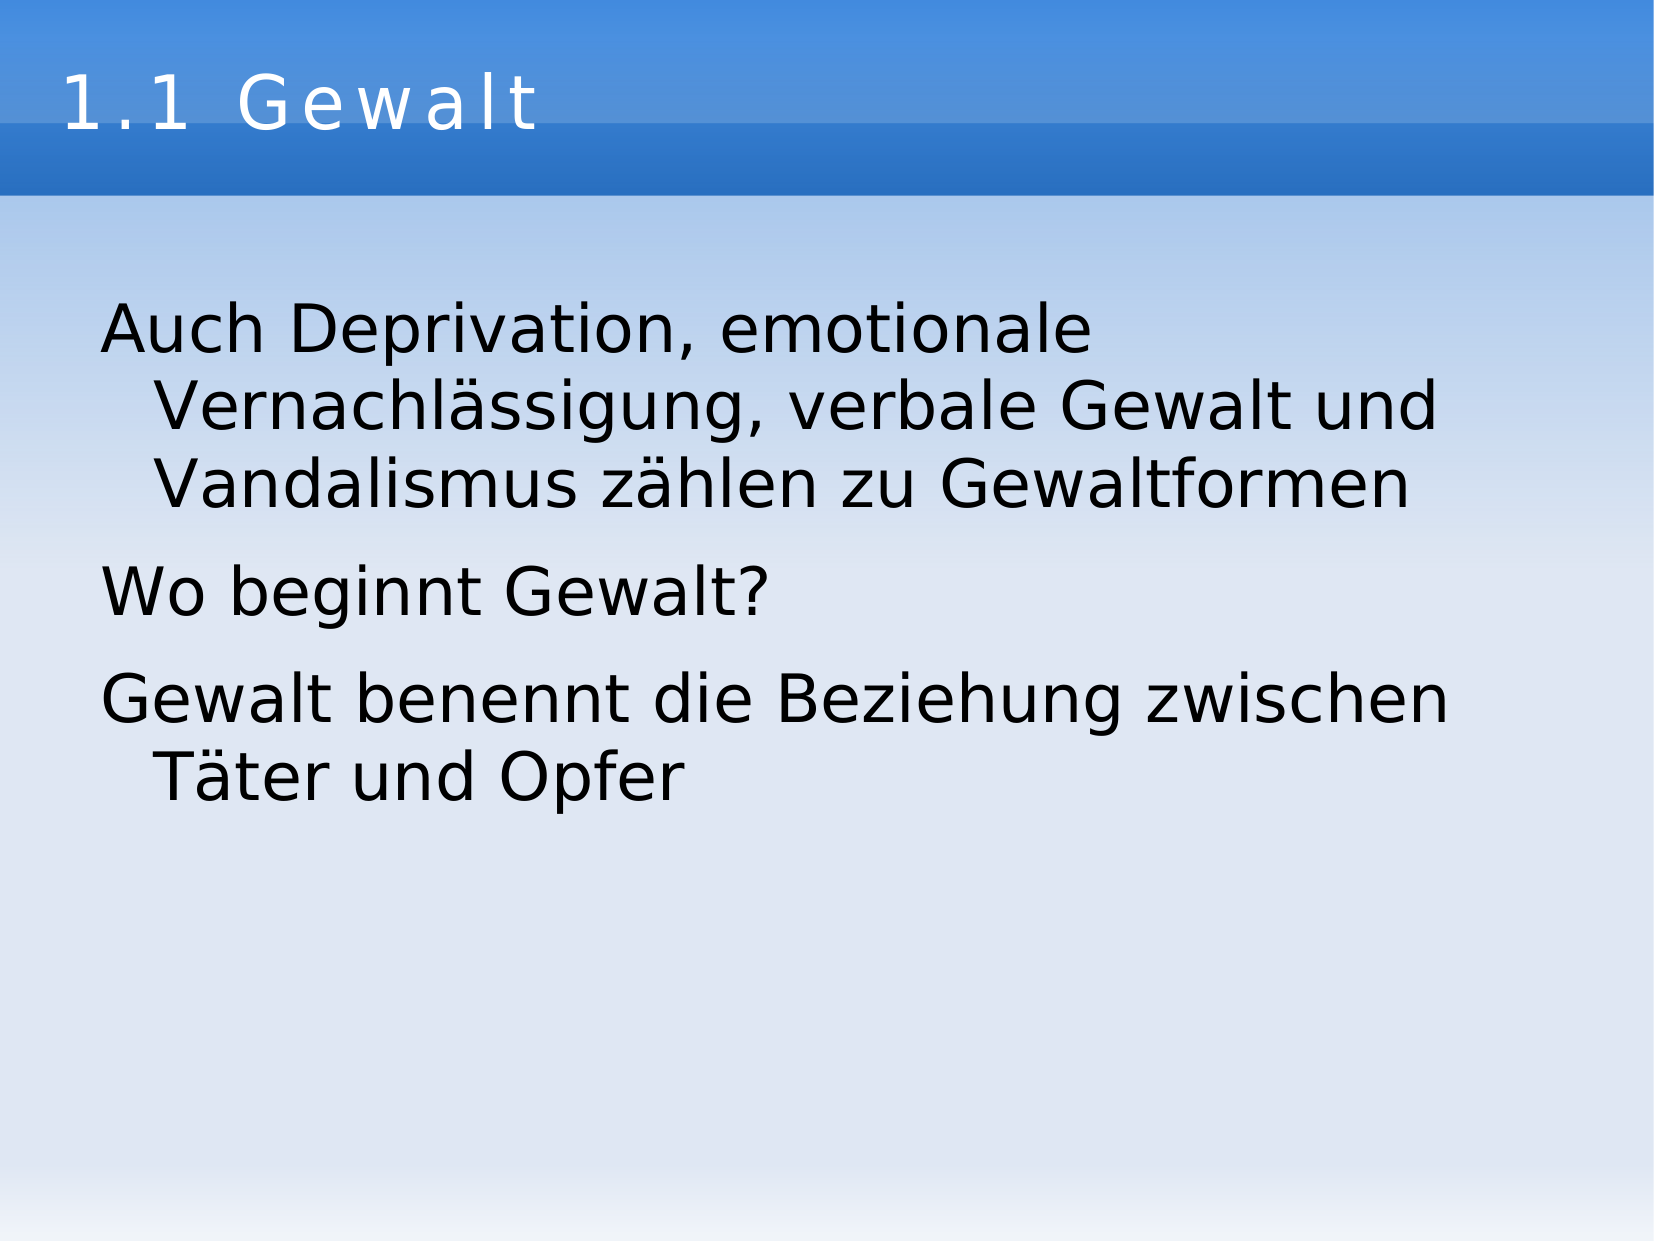

# 1.1 Gewalt
Auch Deprivation, emotionale Vernachlässigung, verbale Gewalt und Vandalismus zählen zu Gewaltformen
Wo beginnt Gewalt?
Gewalt benennt die Beziehung zwischen Täter und Opfer